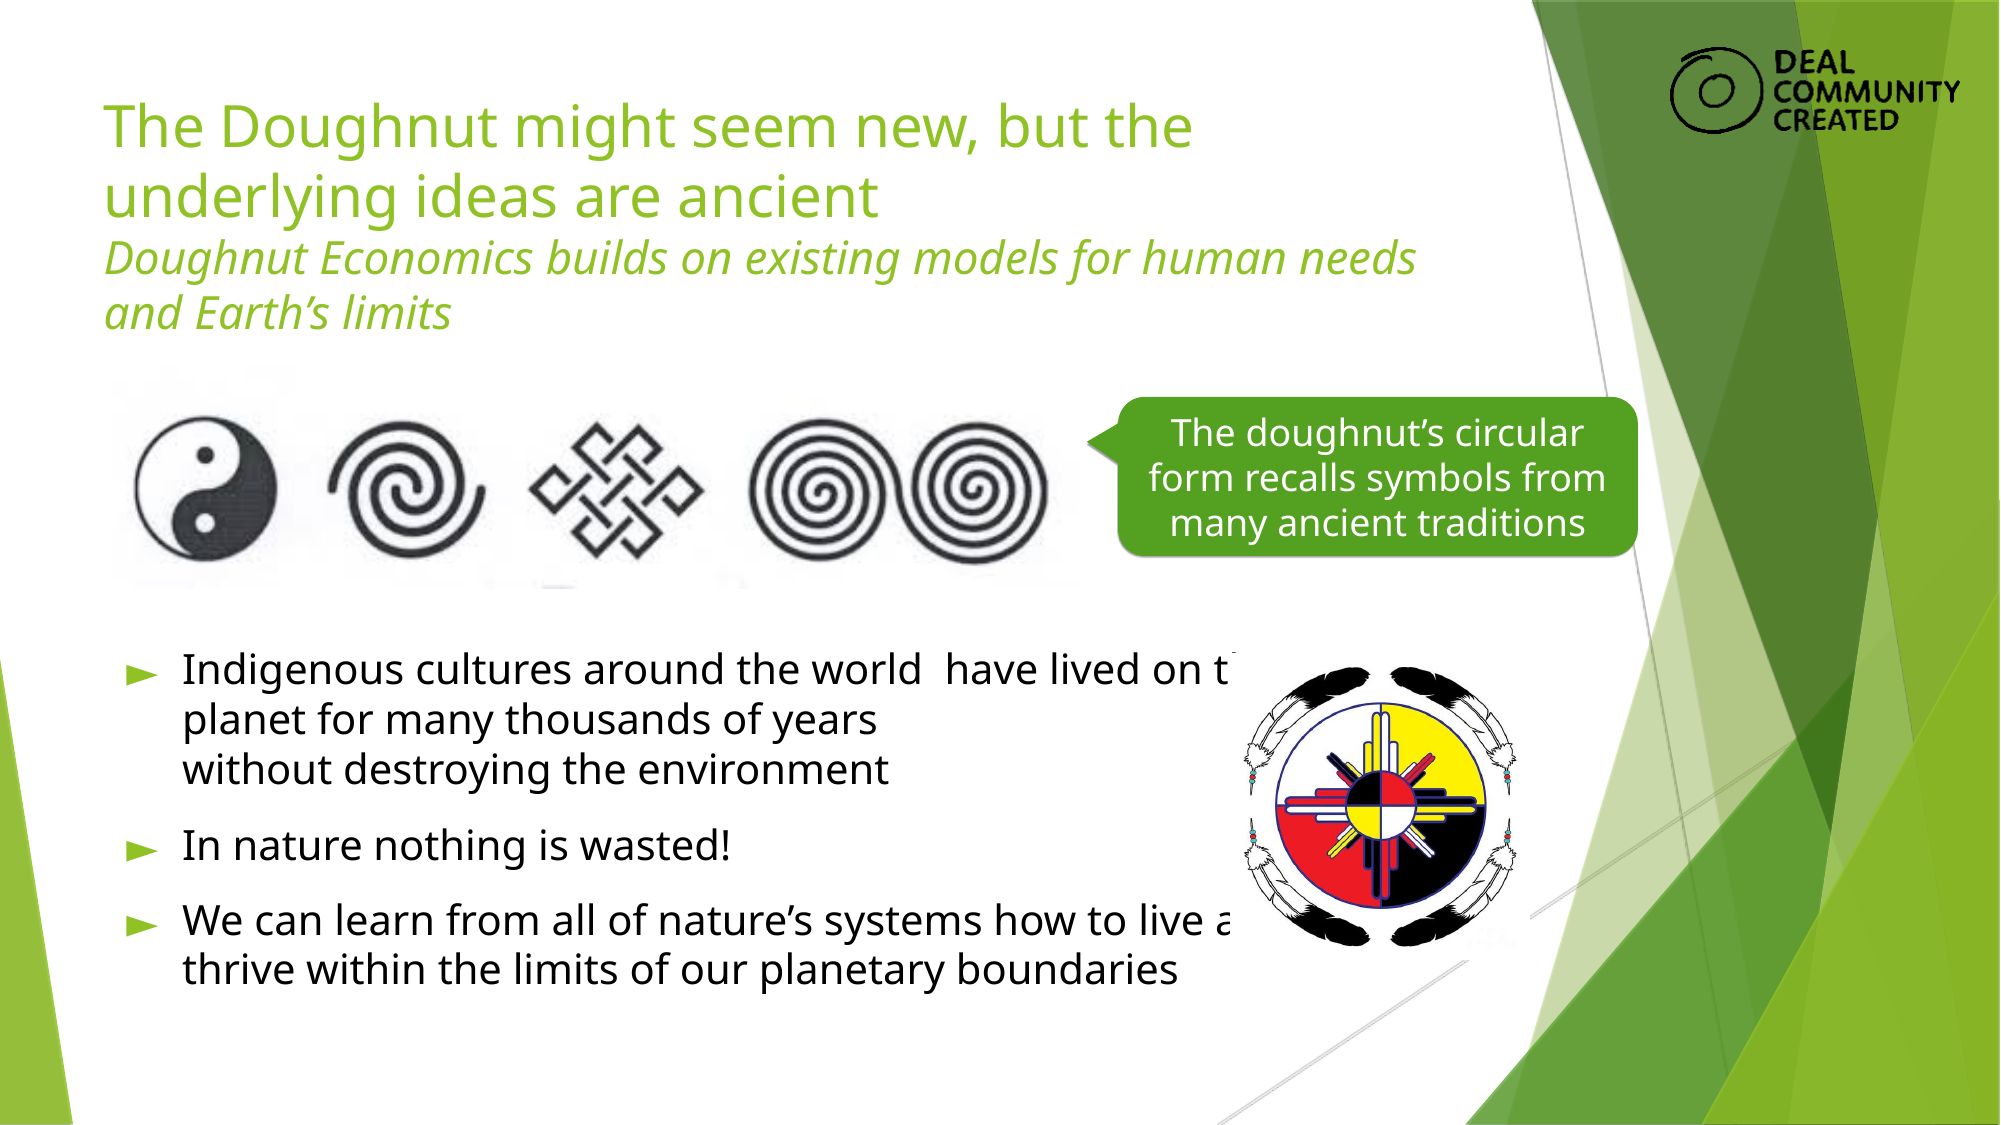

The Doughnut might seem new, but the underlying ideas are ancient
Doughnut Economics builds on existing models for human needs and Earth’s limits
The doughnut’s circular form recalls symbols from many ancient traditions
Indigenous cultures around the world have lived on this planet for many thousands of years
without destroying the environment
In nature nothing is wasted!
We can learn from all of nature’s systems how to live and thrive within the limits of our planetary boundaries